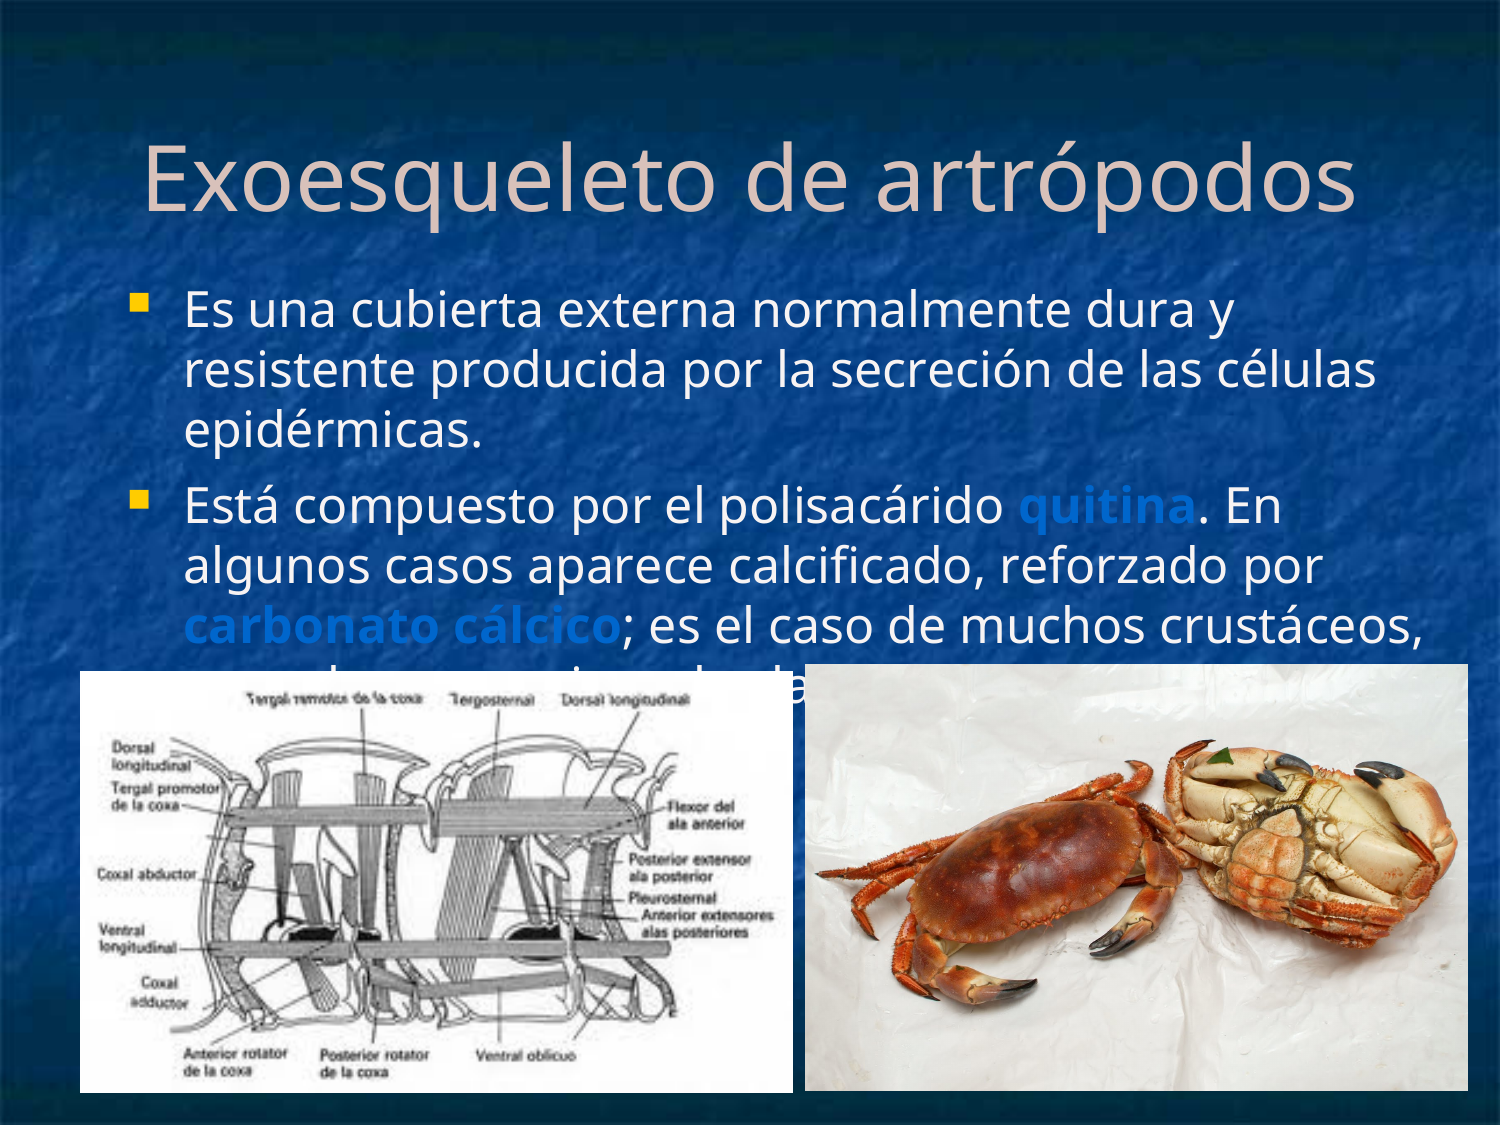

# Exoesqueleto de artrópodos
Es una cubierta externa normalmente dura y resistente producida por la secreción de las células epidérmicas.
Está compuesto por el polisacárido quitina. En algunos casos aparece calcificado, reforzado por carbonato cálcico; es el caso de muchos crustáceos, como los cangrejos o las langostas.